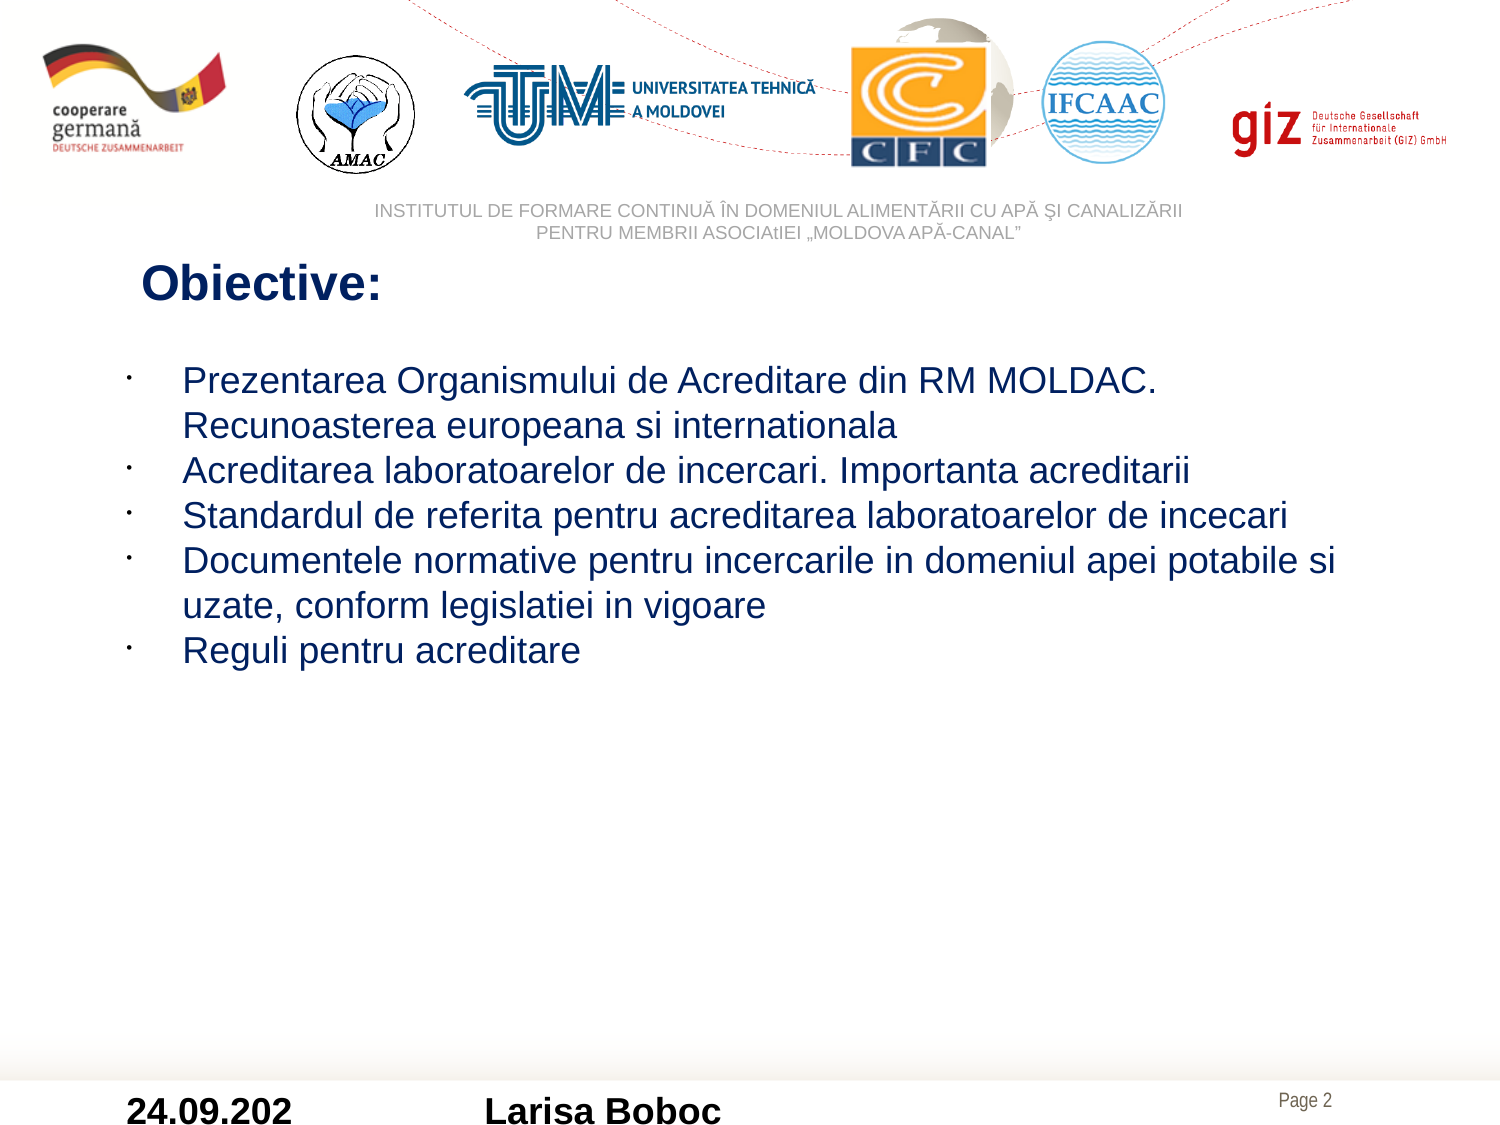

INSTITUTUL DE FORMARE CONTINUĂ ÎN DOMENIUL ALIMENTĂRII CU APĂ ŞI CANALIZĂRII
PENTRU MEMBRII ASOCIAtIEI „MOLDOVA APĂ-CANAL”
# Obiective:
Prezentarea Organismului de Acreditare din RM MOLDAC. Recunoasterea europeana si internationala
Acreditarea laboratoarelor de incercari. Importanta acreditarii
Standardul de referita pentru acreditarea laboratoarelor de incecari
Documentele normative pentru incercarile in domeniul apei potabile si uzate, conform legislatiei in vigoare
Reguli pentru acreditare
Larisa Boboc